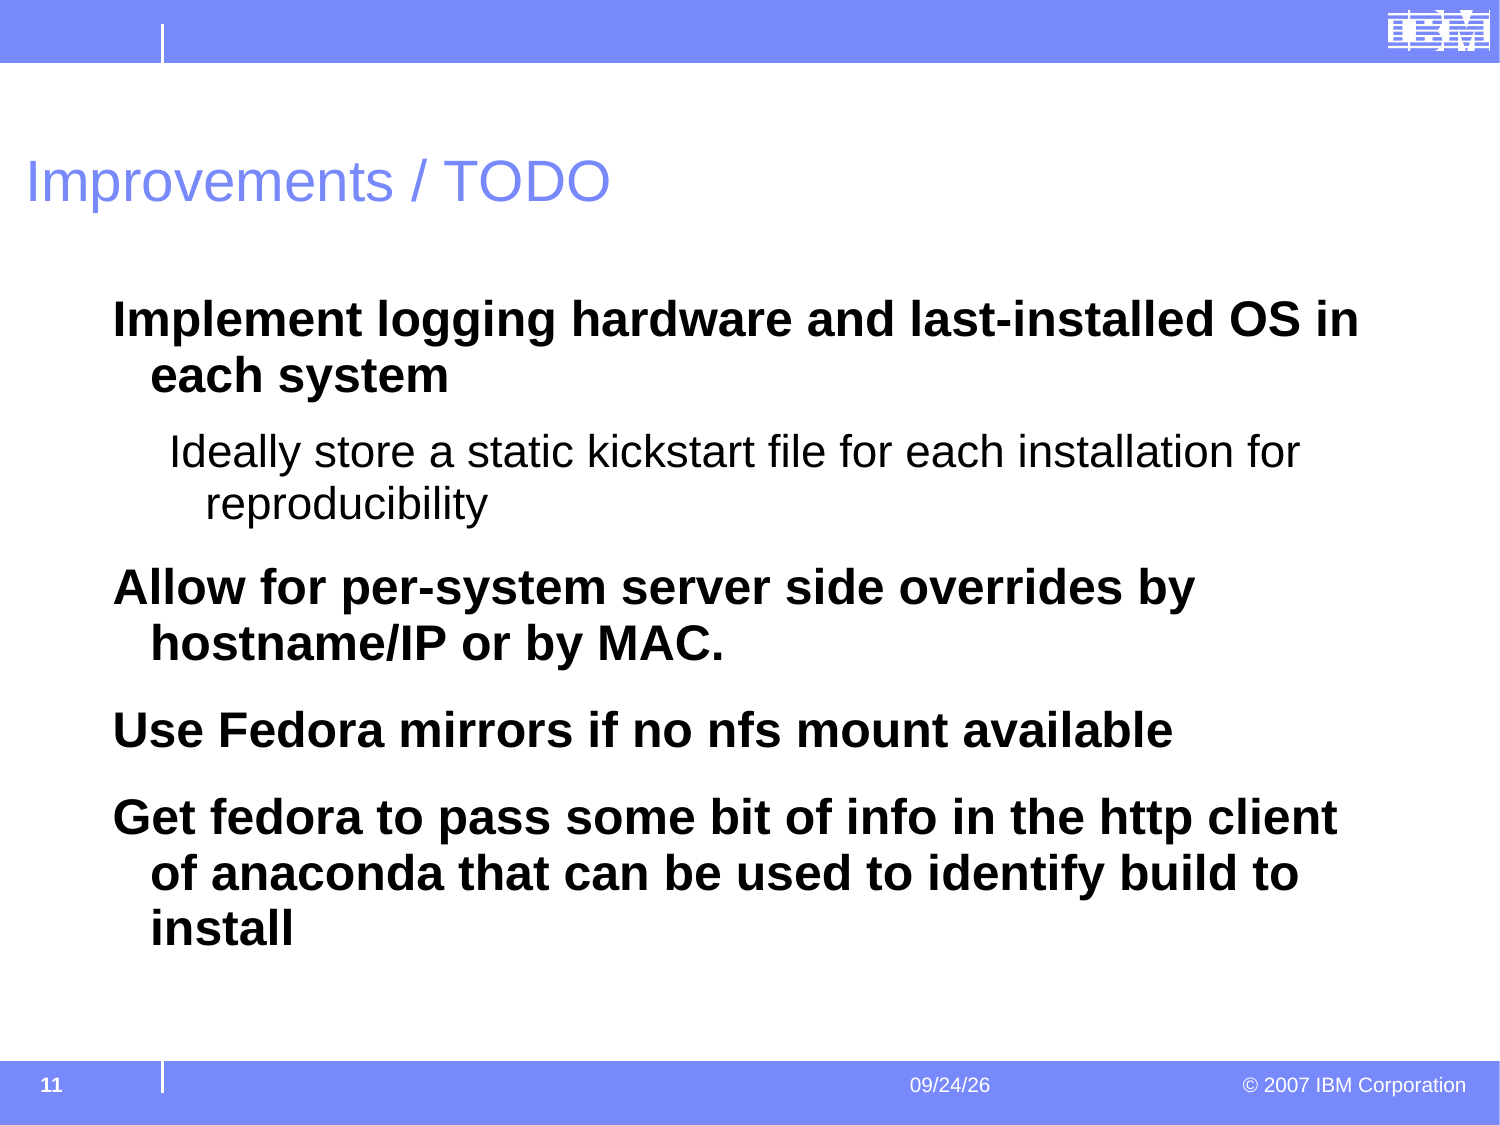

# Improvements / TODO
Implement logging hardware and last-installed OS in each system
Ideally store a static kickstart file for each installation for reproducibility
Allow for per-system server side overrides by hostname/IP or by MAC.
Use Fedora mirrors if no nfs mount available
Get fedora to pass some bit of info in the http client of anaconda that can be used to identify build to install
11